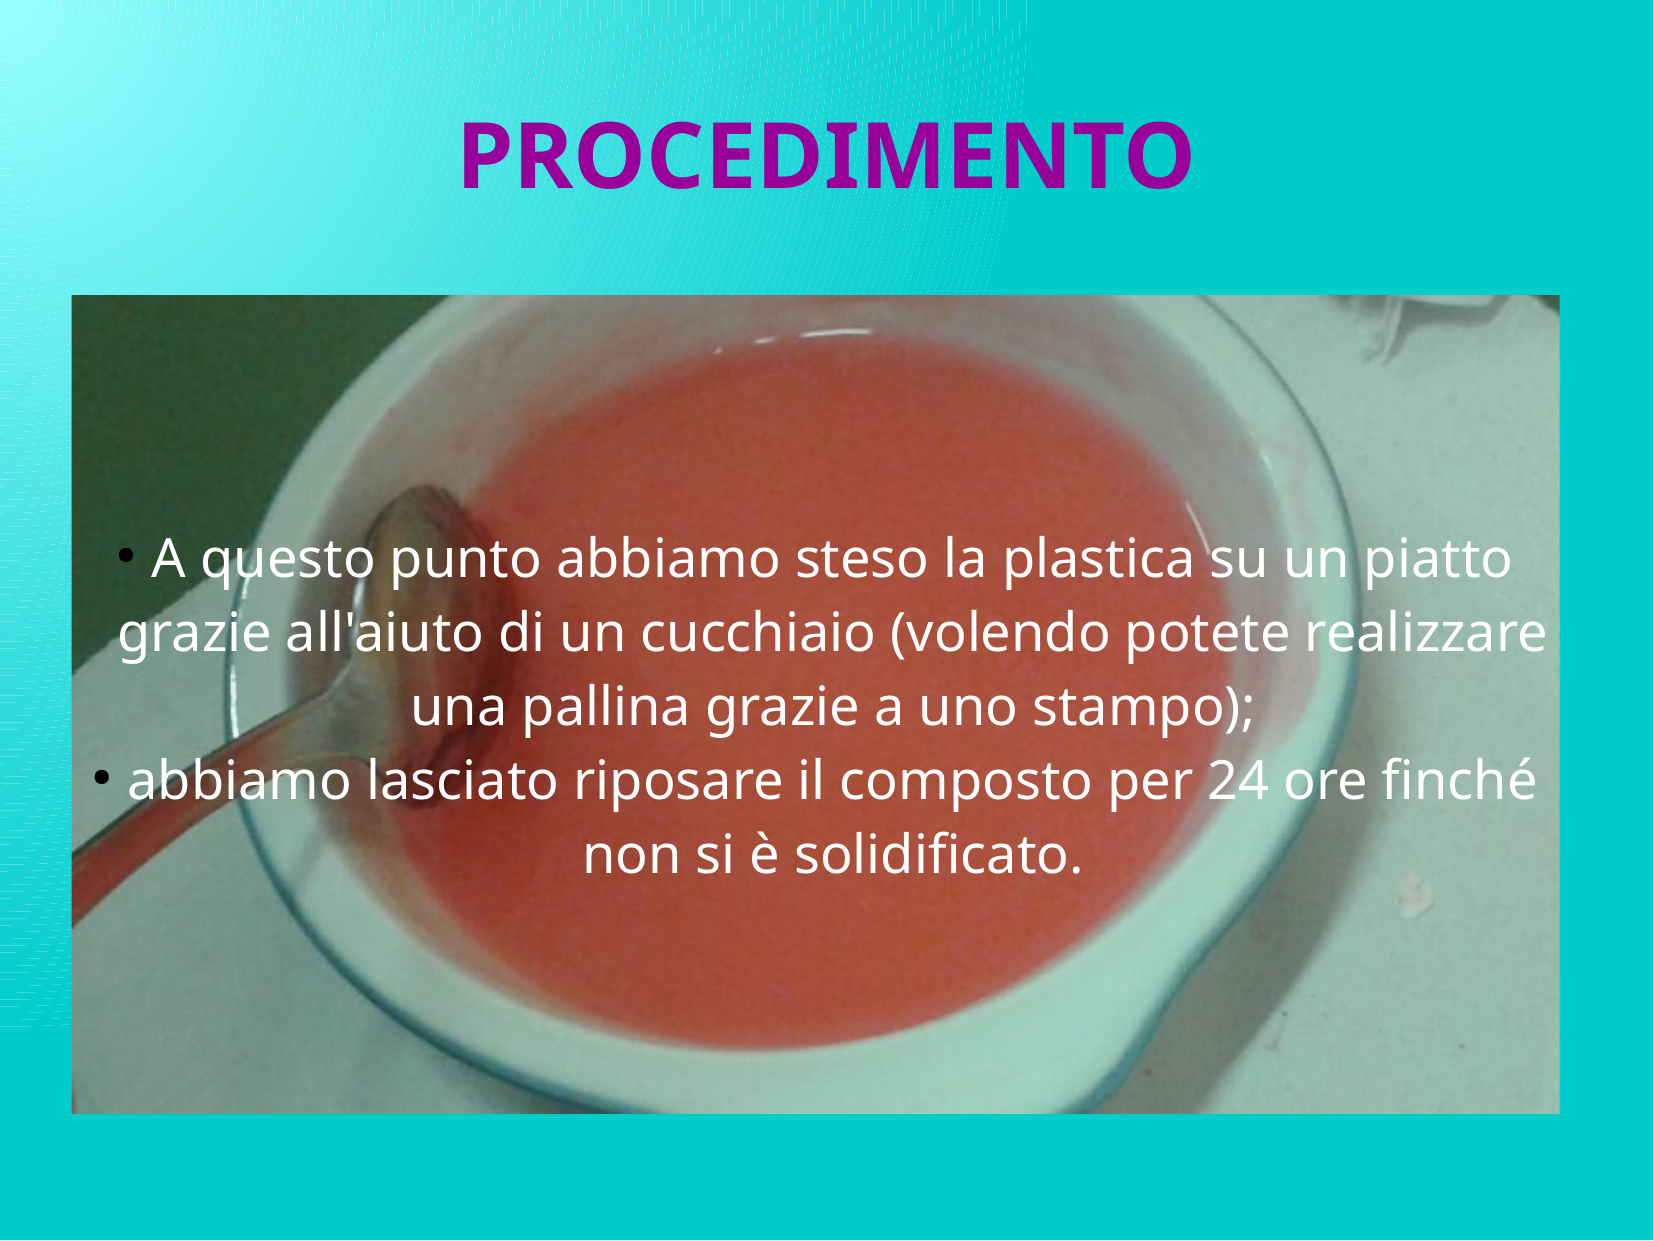

# PROCEDIMENTO
A questo punto abbiamo steso la plastica su un piatto grazie all'aiuto di un cucchiaio (volendo potete realizzare una pallina grazie a uno stampo);
abbiamo lasciato riposare il composto per 24 ore finché non si è solidificato.